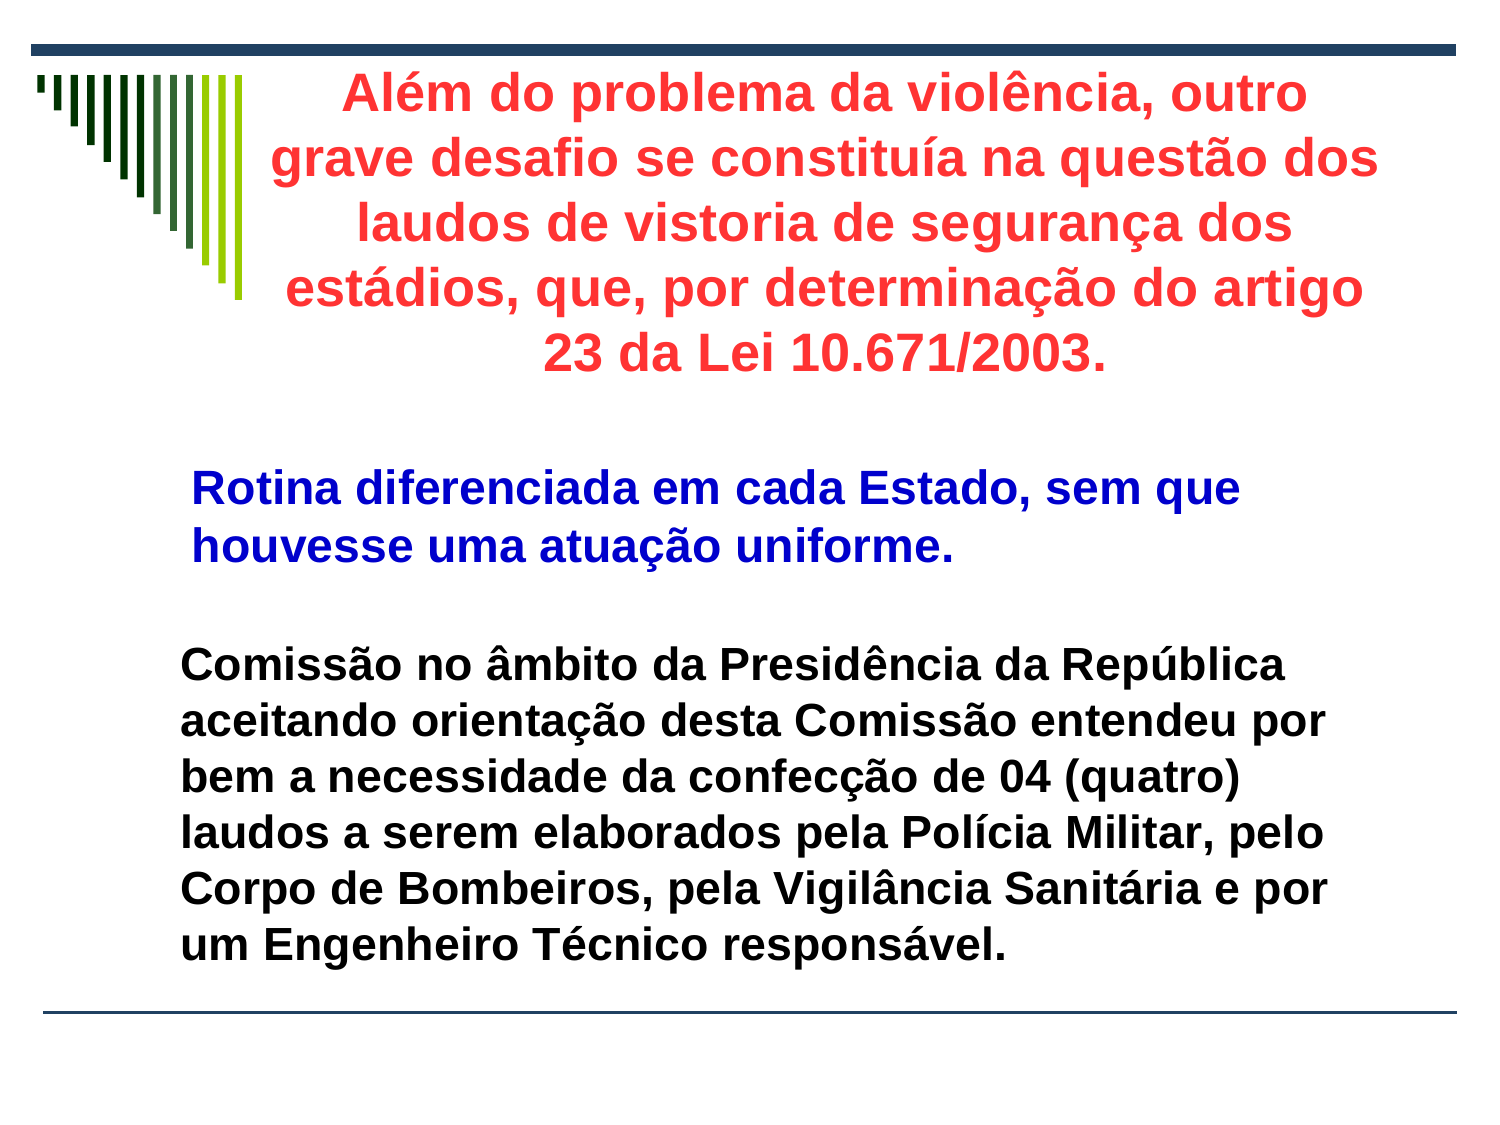

# Além do problema da violência, outro grave desafio se constituía na questão dos laudos de vistoria de segurança dos estádios, que, por determinação do artigo 23 da Lei 10.671/2003.
Rotina diferenciada em cada Estado, sem que houvesse uma atuação uniforme.
Comissão no âmbito da Presidência da República aceitando orientação desta Comissão entendeu por bem a necessidade da confecção de 04 (quatro) laudos a serem elaborados pela Polícia Militar, pelo Corpo de Bombeiros, pela Vigilância Sanitária e por um Engenheiro Técnico responsável.